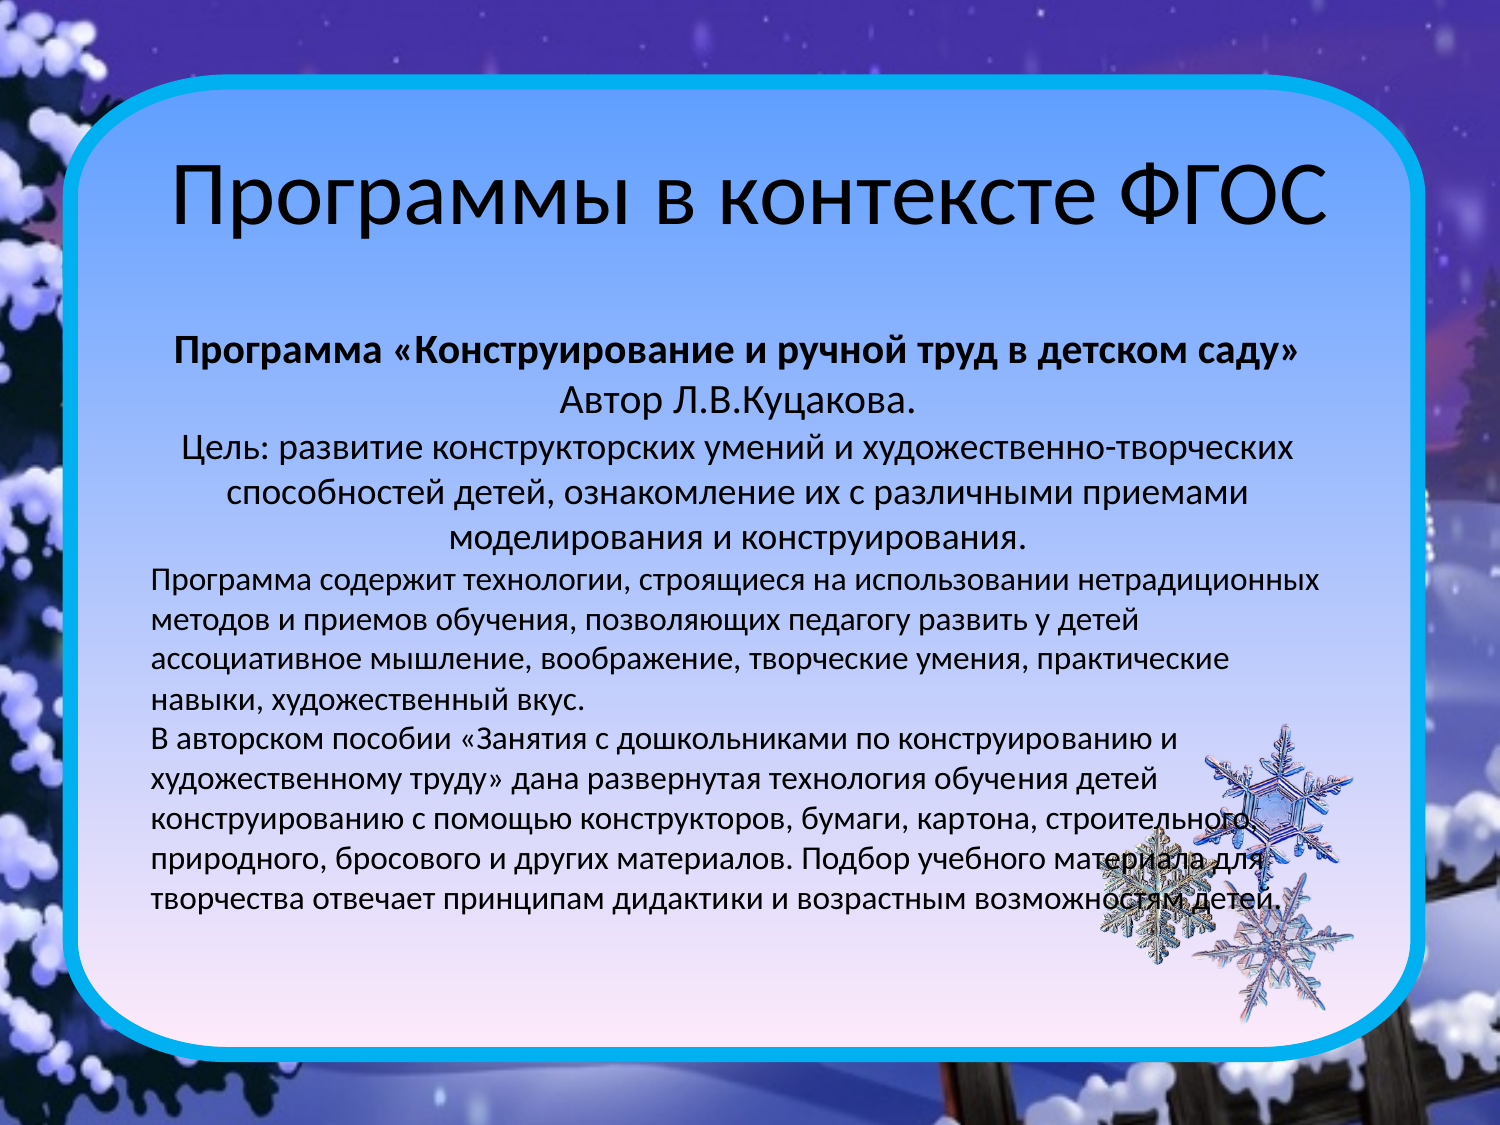

# Программы в контексте ФГОС
Программа «Конструирование и ручной труд в детском саду»
Автор Л.В.Куцакова.
Цель: развитие конструкторских умений и художественно-творческих способностей детей, ознакомление их с различными приемами моделирования и конструирования.
Программа содержит технологии, строящиеся на использовании нетрадиционных методов и приемов обу­чения, позволяющих педагогу развить у детей ассоциативное мышле­ние, воображение, творческие умения, практические навыки, художественный вкус.
В авторском пособии «Занятия с дошкольниками по конструиро­ванию и художественному труду» дана развернутая технология обуче­ния детей конструированию с помощью конструкторов, бумаги, кар­тона, строительного, природного, бросового и других материалов. Под­бор учебного материала для творчества отвечает принципам дидакти­ки и возрастным возможностям детей.